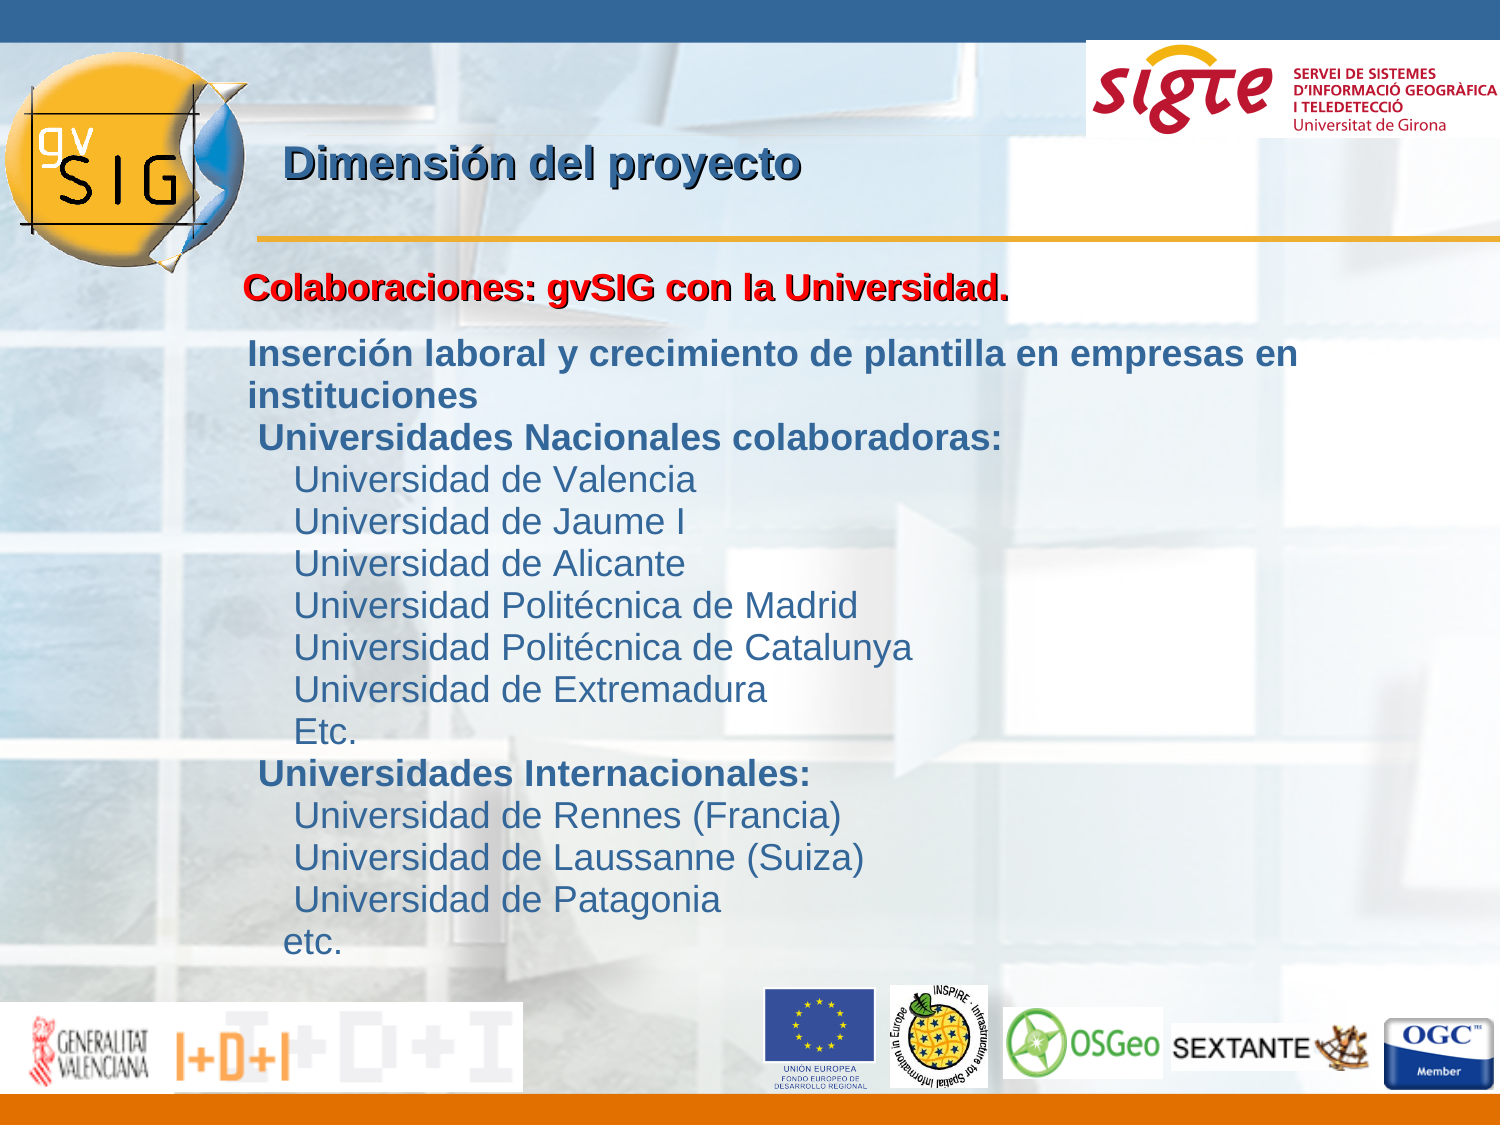

Dimensión del proyecto
Colaboraciones: gvSIG con la Universidad.
Inserción laboral y crecimiento de plantilla en empresas en instituciones
 Universidades Nacionales colaboradoras:
 Universidad de Valencia
 Universidad de Jaume I
 Universidad de Alicante
 Universidad Politécnica de Madrid
 Universidad Politécnica de Catalunya
 Universidad de Extremadura
 Etc.
 Universidades Internacionales:
 Universidad de Rennes (Francia)
 Universidad de Laussanne (Suiza)
 Universidad de Patagonia
etc.